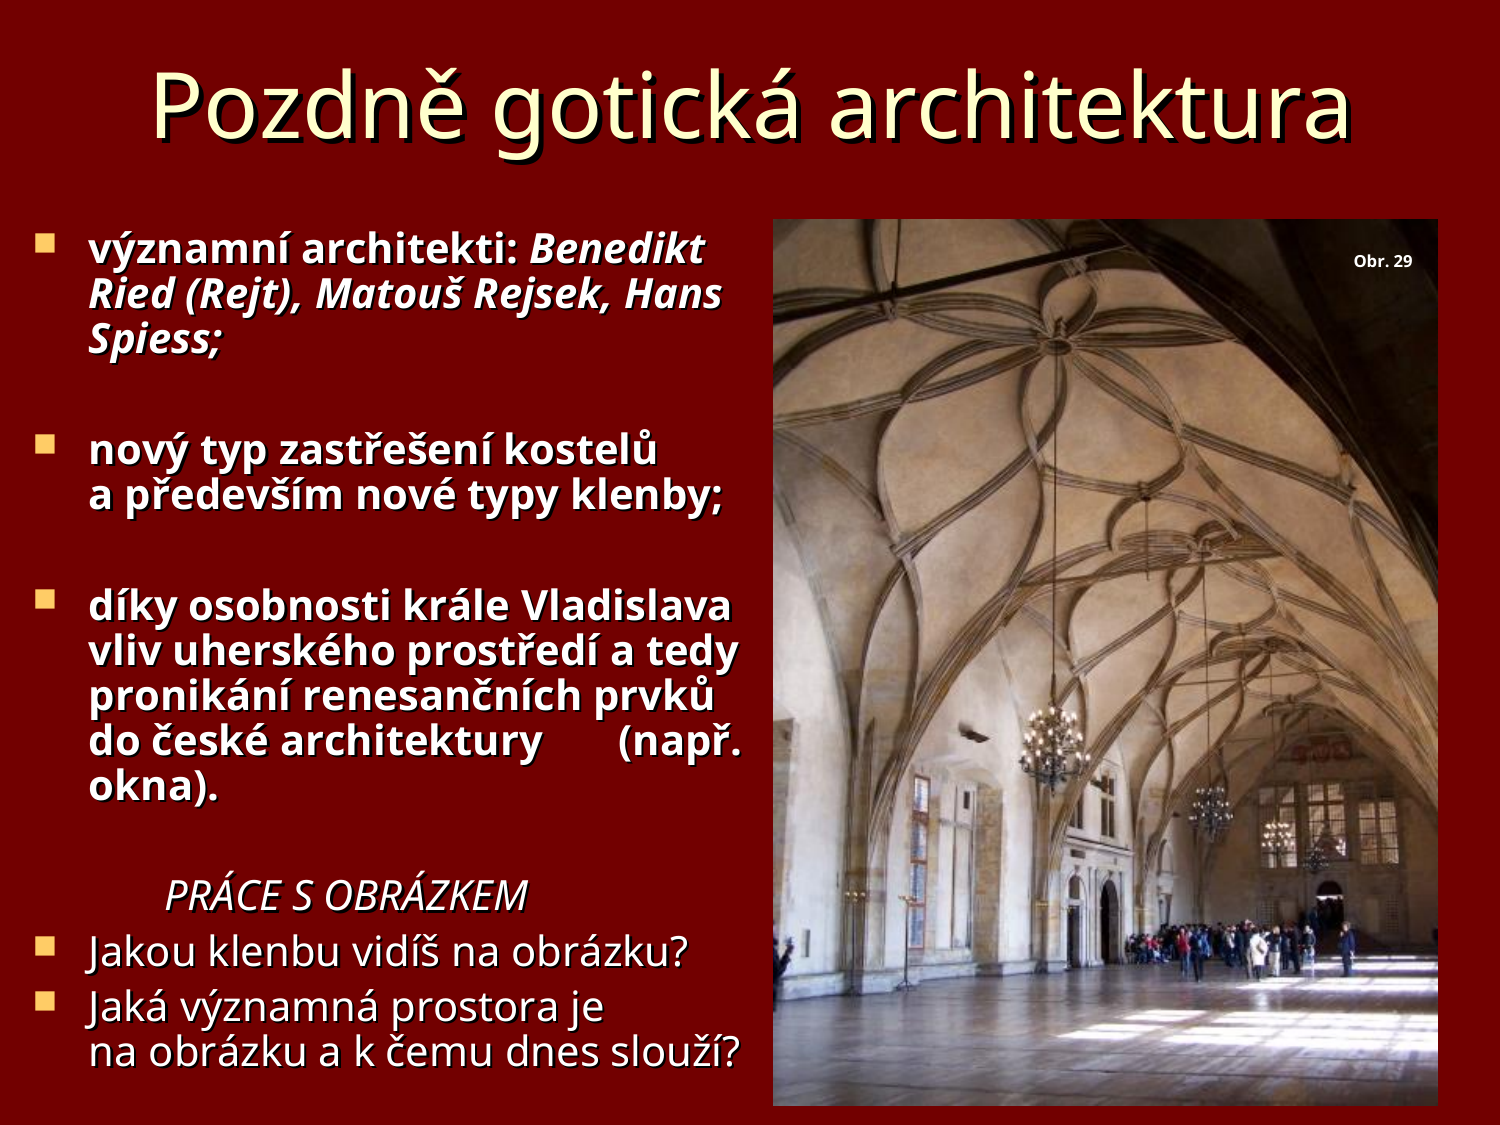

# Pozdně gotická architektura
významní architekti: Benedikt Ried (Rejt), Matouš Rejsek, Hans Spiess;
nový typ zastřešení kostelů a především nové typy klenby;
díky osobnosti krále Vladislava vliv uherského prostředí a tedy pronikání renesančních prvků do české architektury (např. okna).
	 PRÁCE S OBRÁZKEM
Jakou klenbu vidíš na obrázku?
Jaká významná prostora je na obrázku a k čemu dnes slouží?
Obr. 29